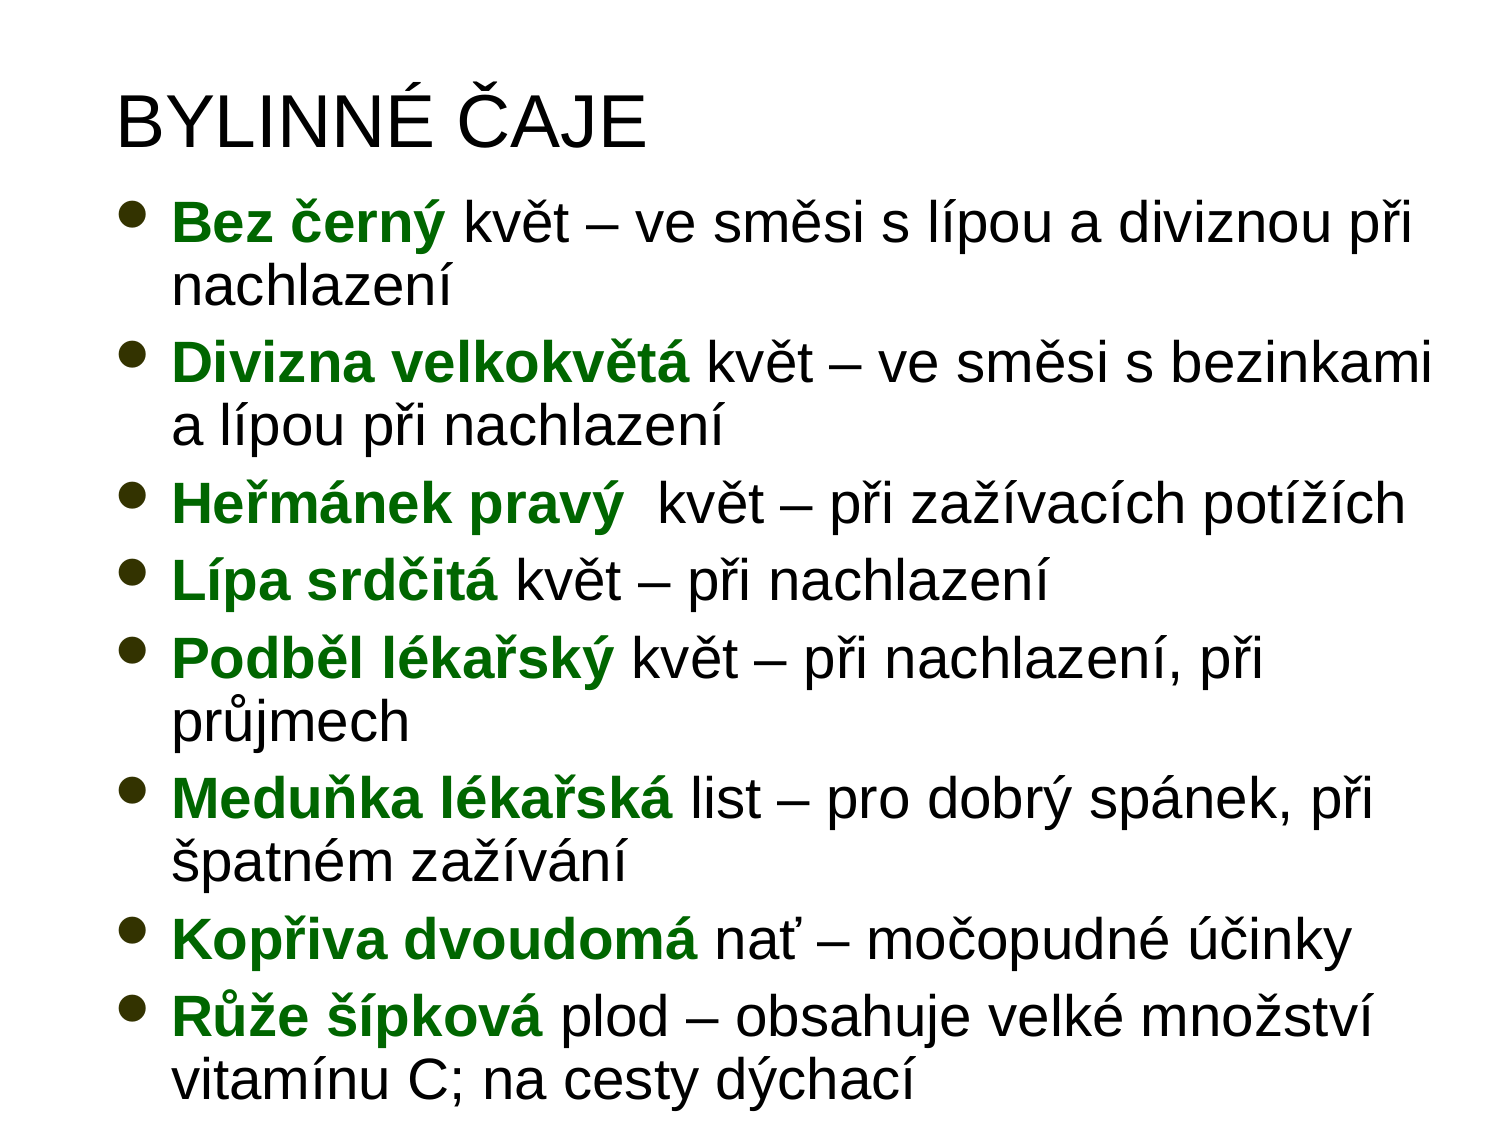

# BYLINNÉ ČAJE
Bez černý květ – ve směsi s lípou a diviznou při nachlazení
Divizna velkokvětá květ – ve směsi s bezinkami a lípou při nachlazení
Heřmánek pravý květ – při zažívacích potížích
Lípa srdčitá květ – při nachlazení
Podběl lékařský květ – při nachlazení, při průjmech
Meduňka lékařská list – pro dobrý spánek, při špatném zažívání
Kopřiva dvoudomá nať – močopudné účinky
Růže šípková plod – obsahuje velké množství vitamínu C; na cesty dýchací